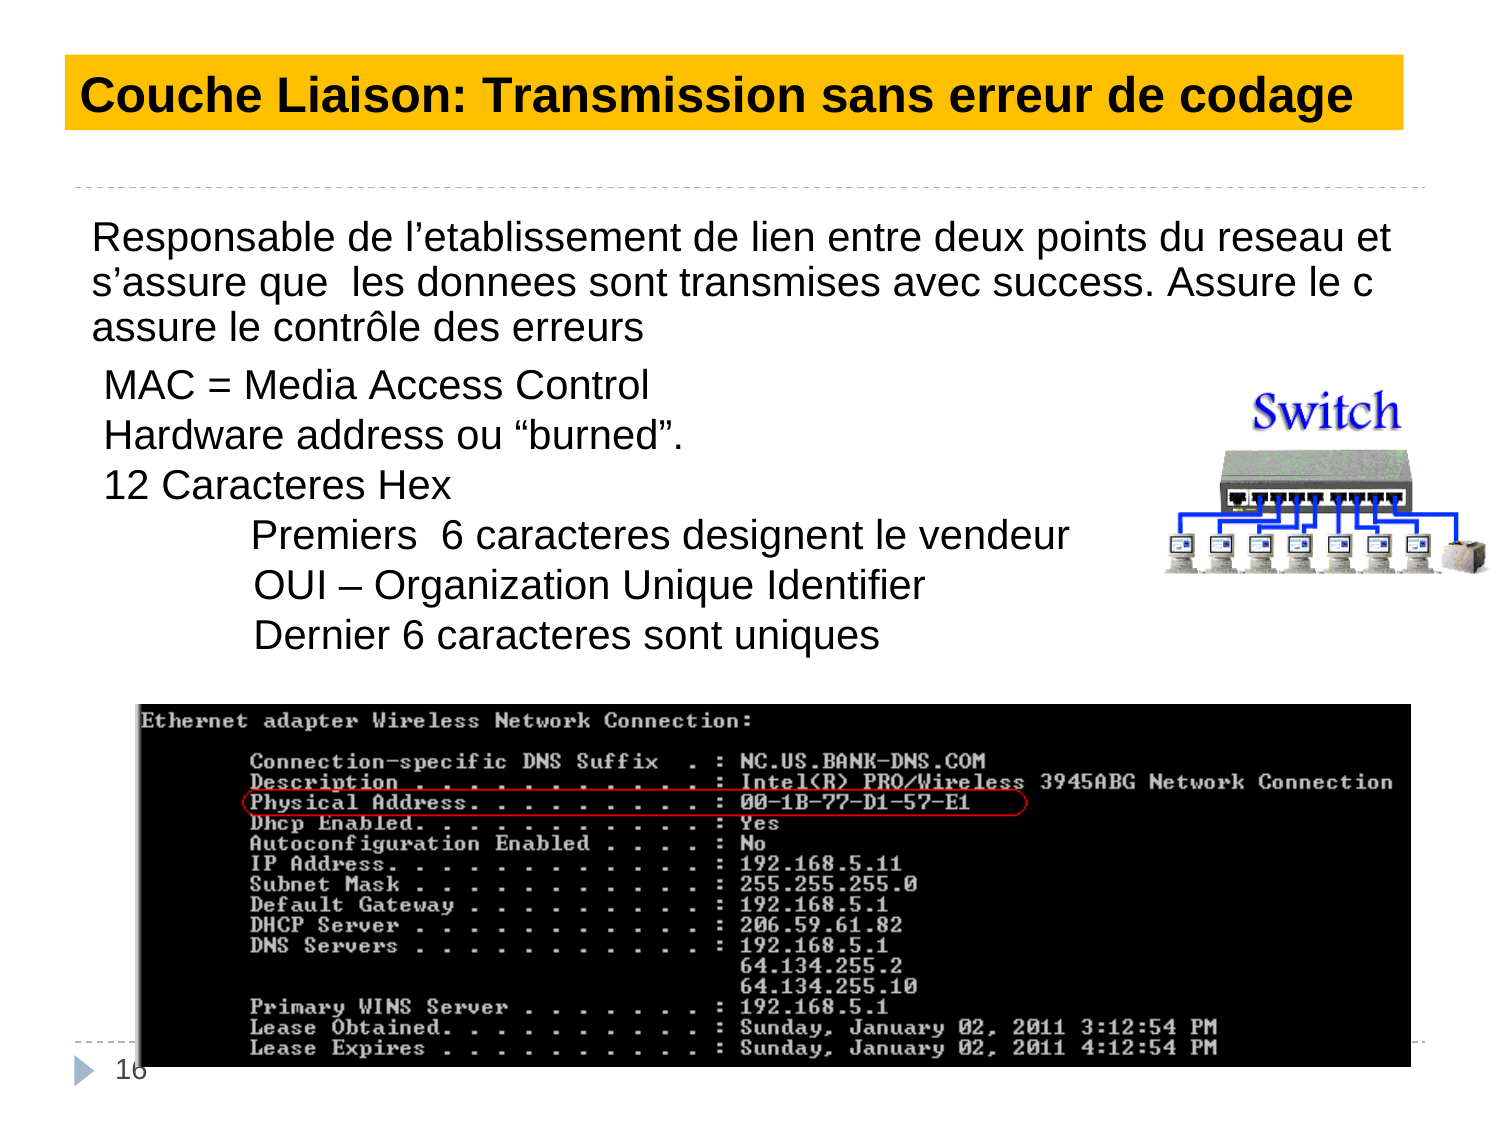

Couche Liaison: Transmission sans erreur de codage
Responsable de l’etablissement de lien entre deux points du reseau et s’assure que les donnees sont transmises avec success. Assure le c assure le contrôle des erreurs
MAC = Media Access Control
Hardware address ou “burned”.
12 Caracteres Hex
		Premiers 6 caracteres designent le vendeur
OUI – Organization Unique Identifier
Dernier 6 caracteres sont uniques
#